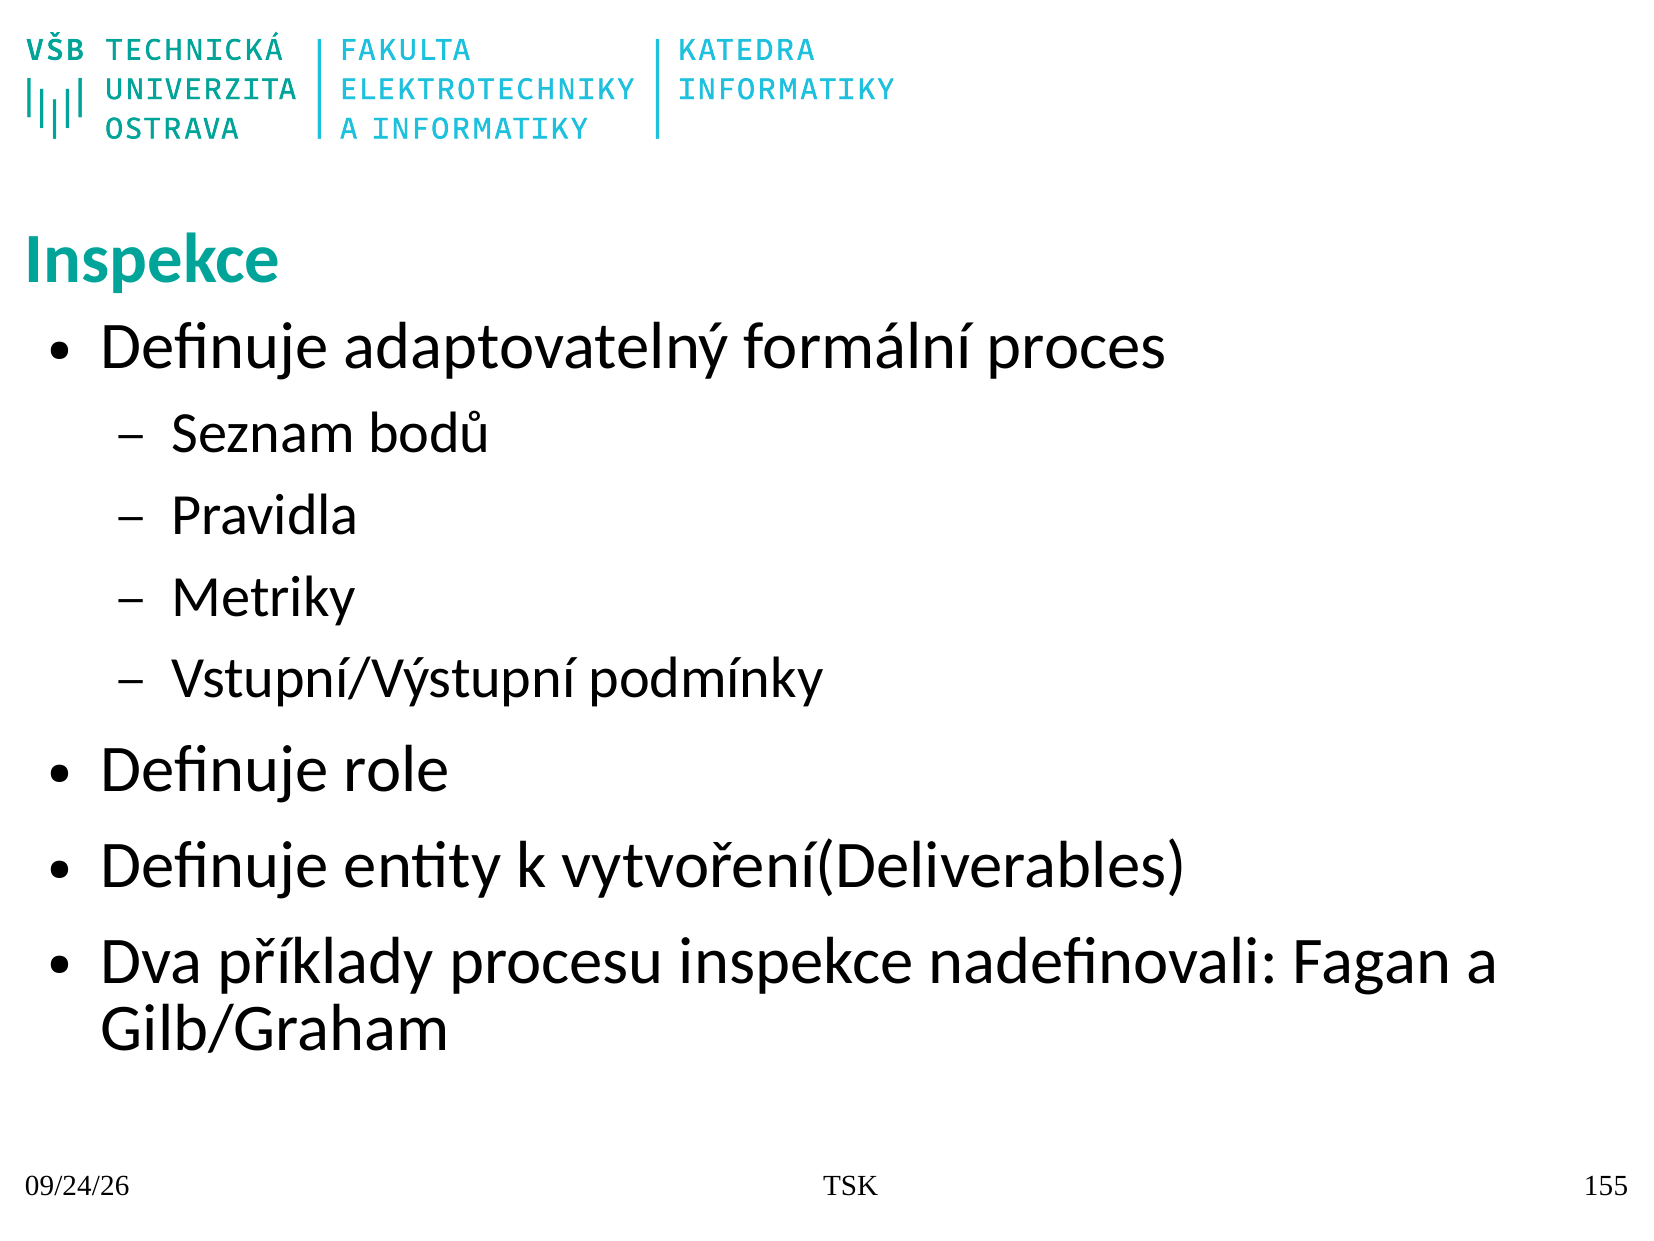

# Inspekce
Definuje adaptovatelný formální proces
Seznam bodů
Pravidla
Metriky
Vstupní/Výstupní podmínky
Definuje role
Definuje entity k vytvoření(Deliverables)
Dva příklady procesu inspekce nadefinovali: Fagan a Gilb/Graham
TSK
155